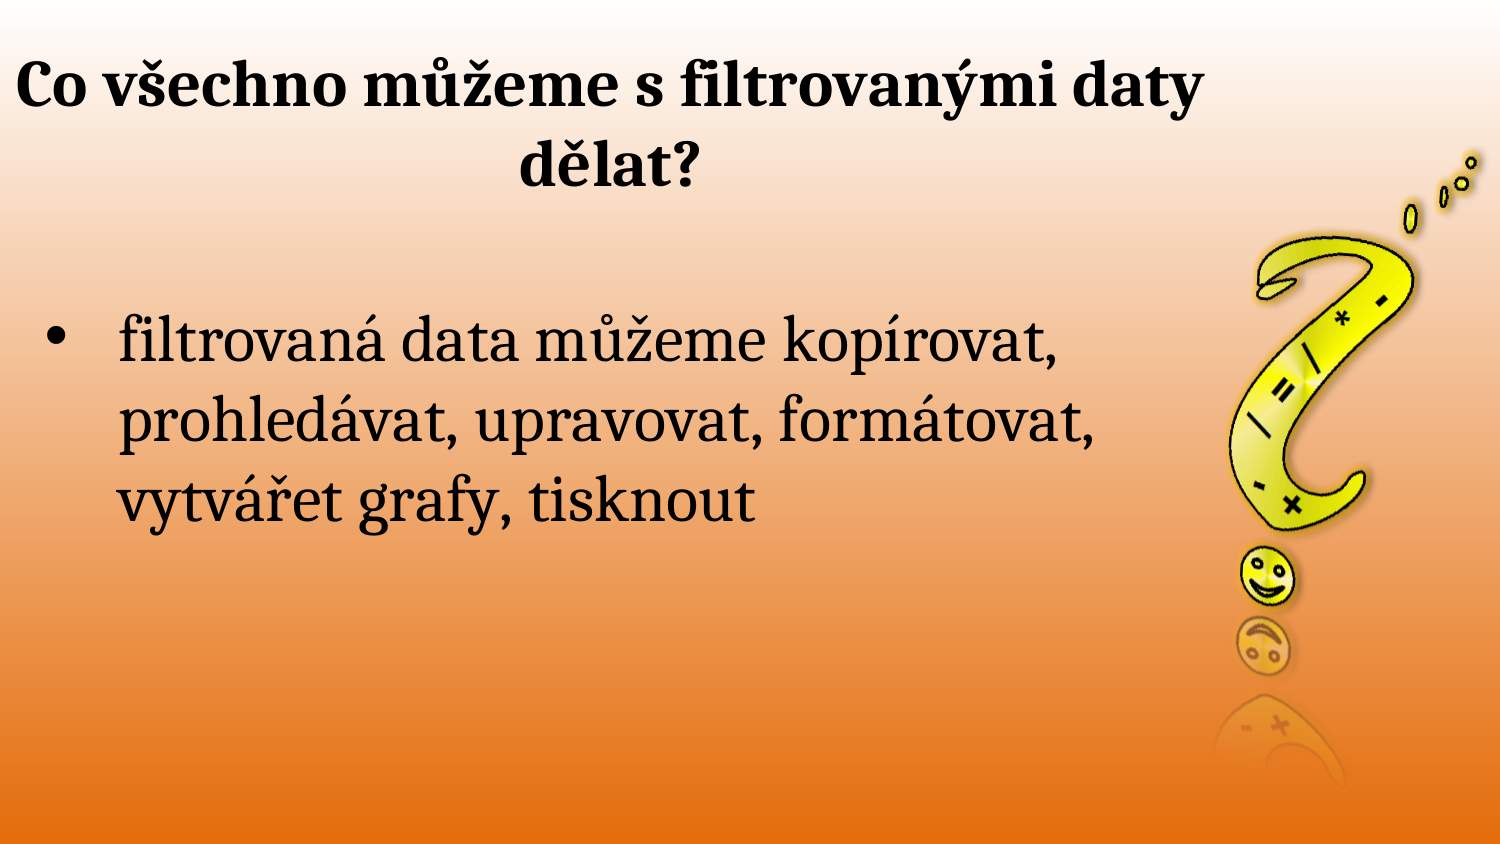

Co všechno můžeme s filtrovanými daty dělat?
# filtrovaná data můžeme kopírovat, prohledávat, upravovat, formátovat, vytvářet grafy, tisknout